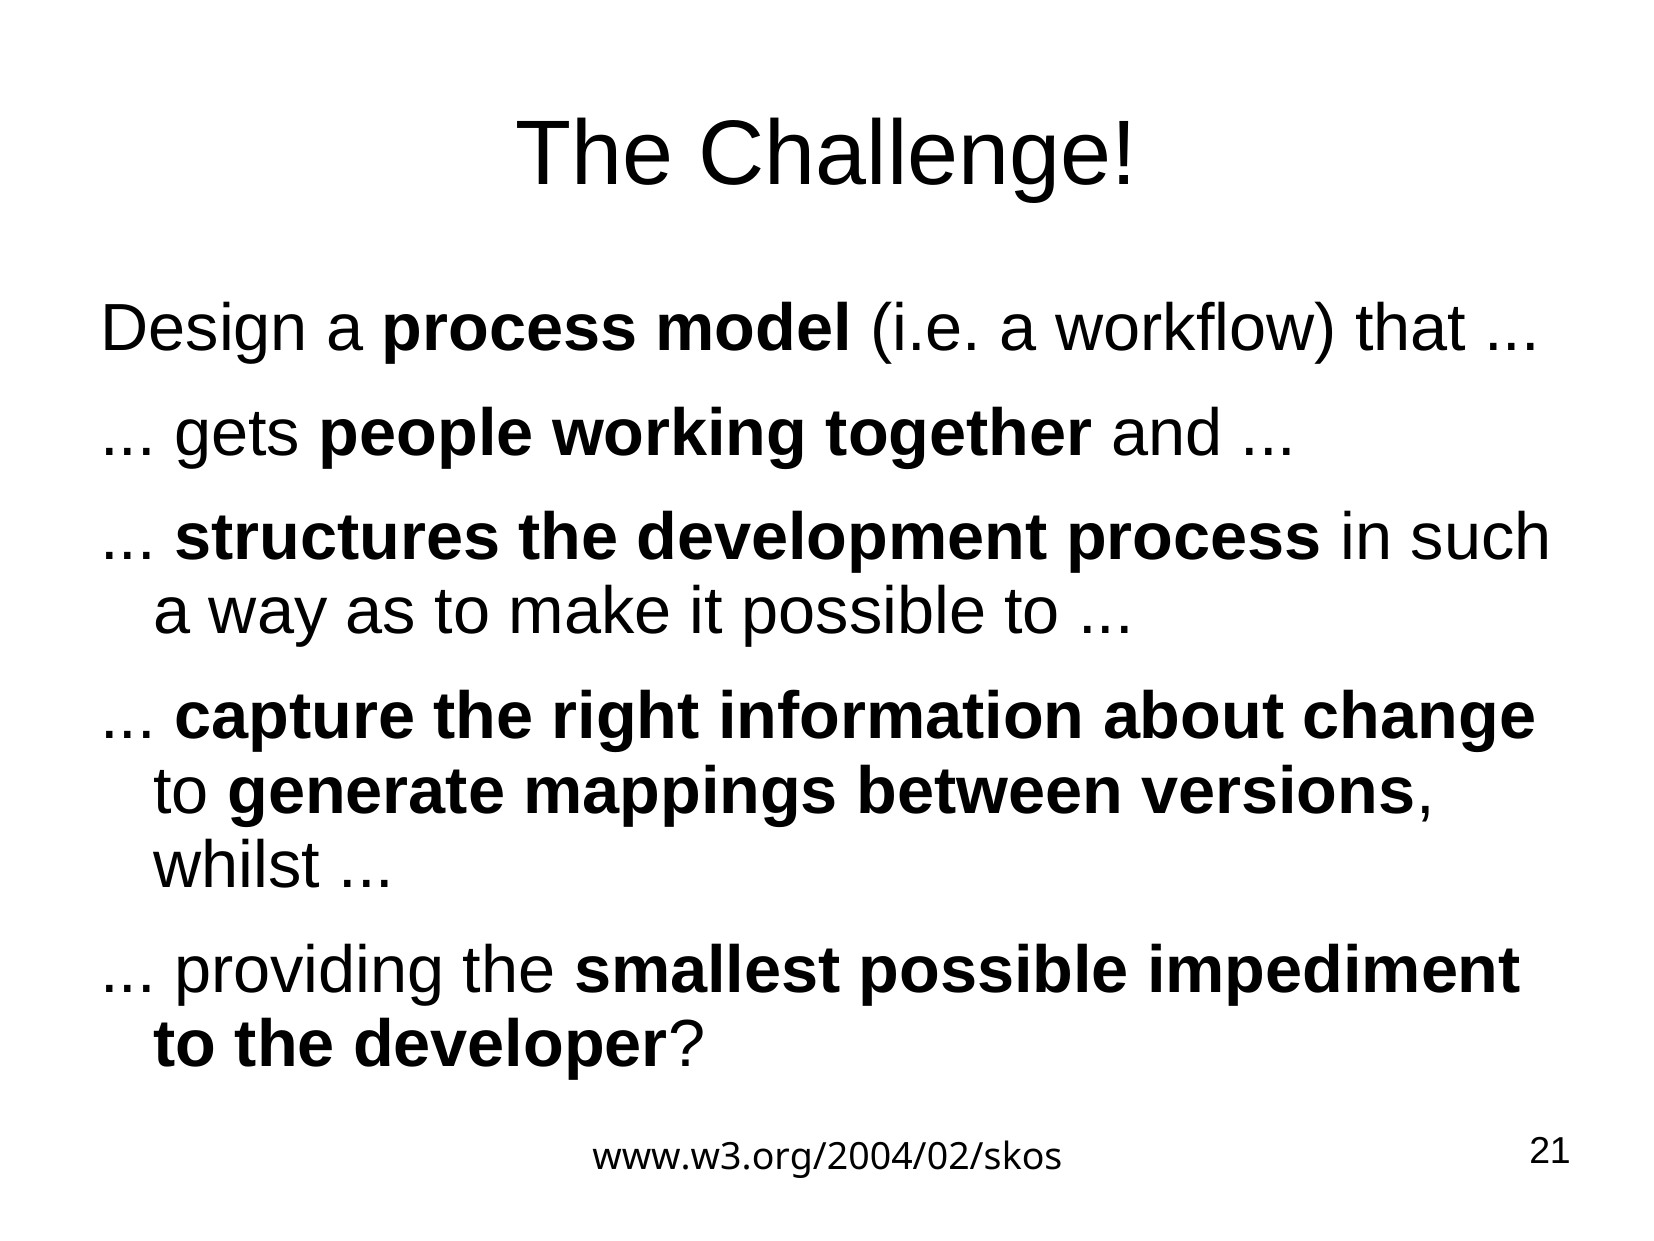

# The Challenge!
Design a process model (i.e. a workflow) that ...
... gets people working together and ...
... structures the development process in such a way as to make it possible to ...
... capture the right information about change to generate mappings between versions, whilst ...
... providing the smallest possible impediment to the developer?
www.w3.org/2004/02/skos
21